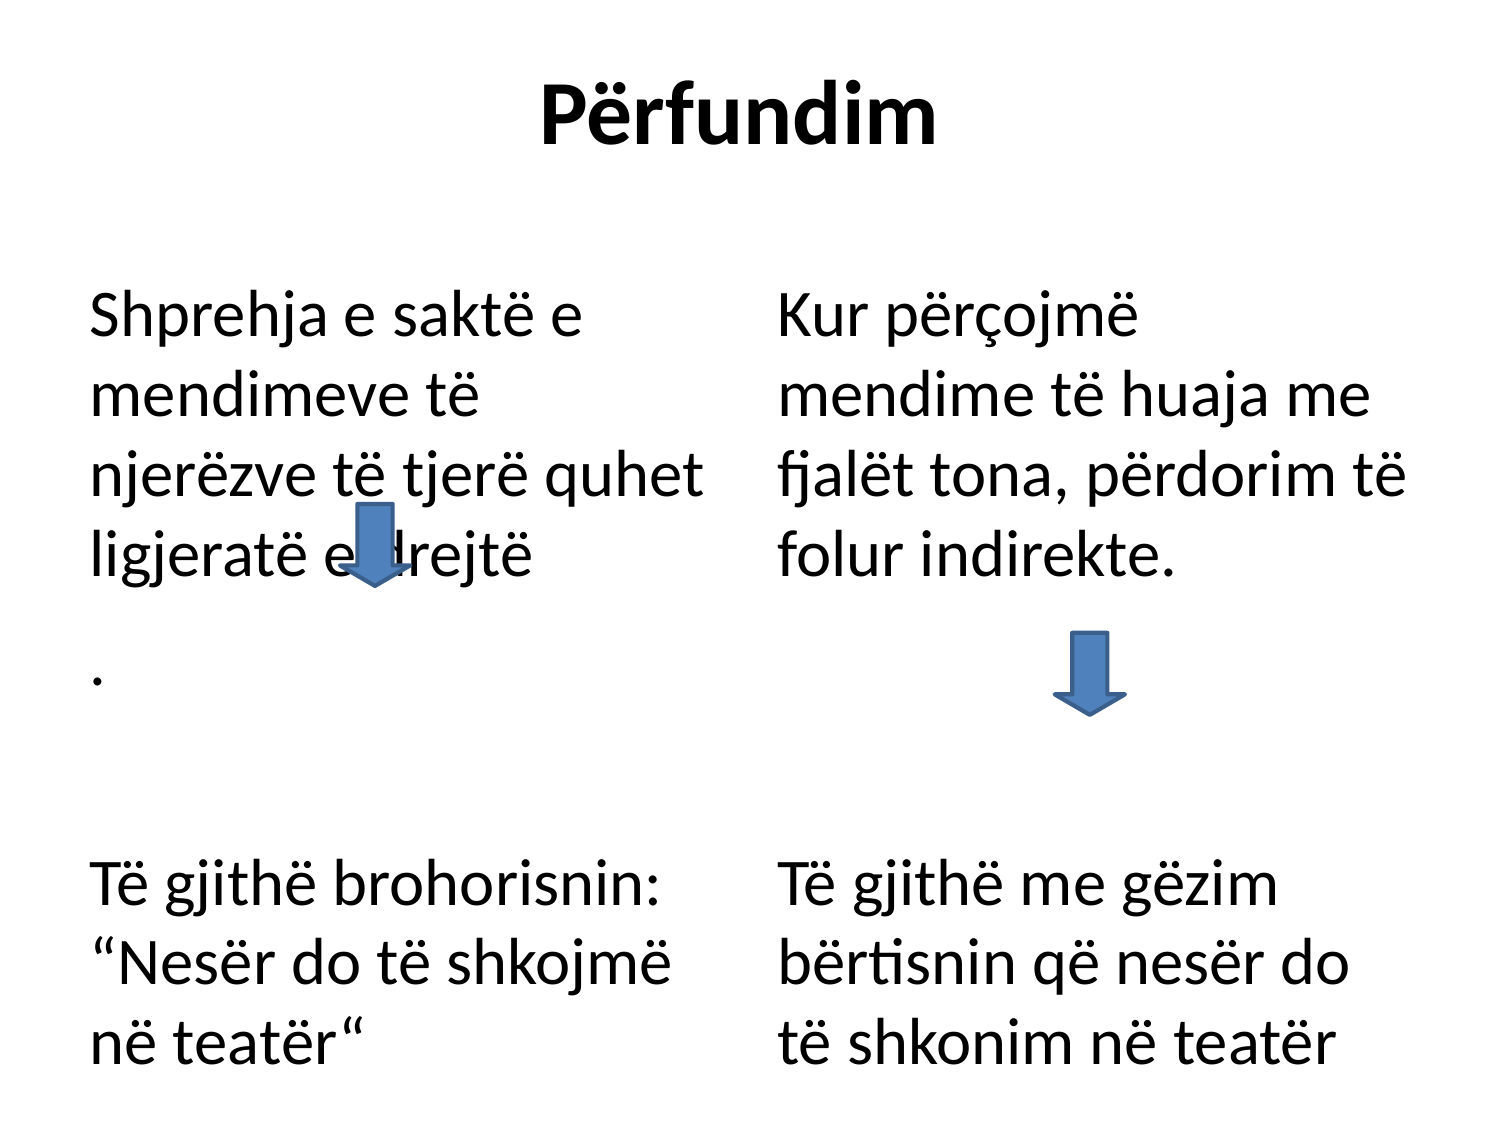

# Përfundim
Shprehja e saktë e mendimeve të njerëzve të tjerë quhet ligjeratë e drejtë
.
Të gjithë brohorisnin: “Nesër do të shkojmë në teatër“
!’’
Kur përçojmë mendime të huaja me fjalët tona, përdorim të folur indirekte.
Të gjithë me gëzim bërtisnin që nesër do të shkonim në teatër
.